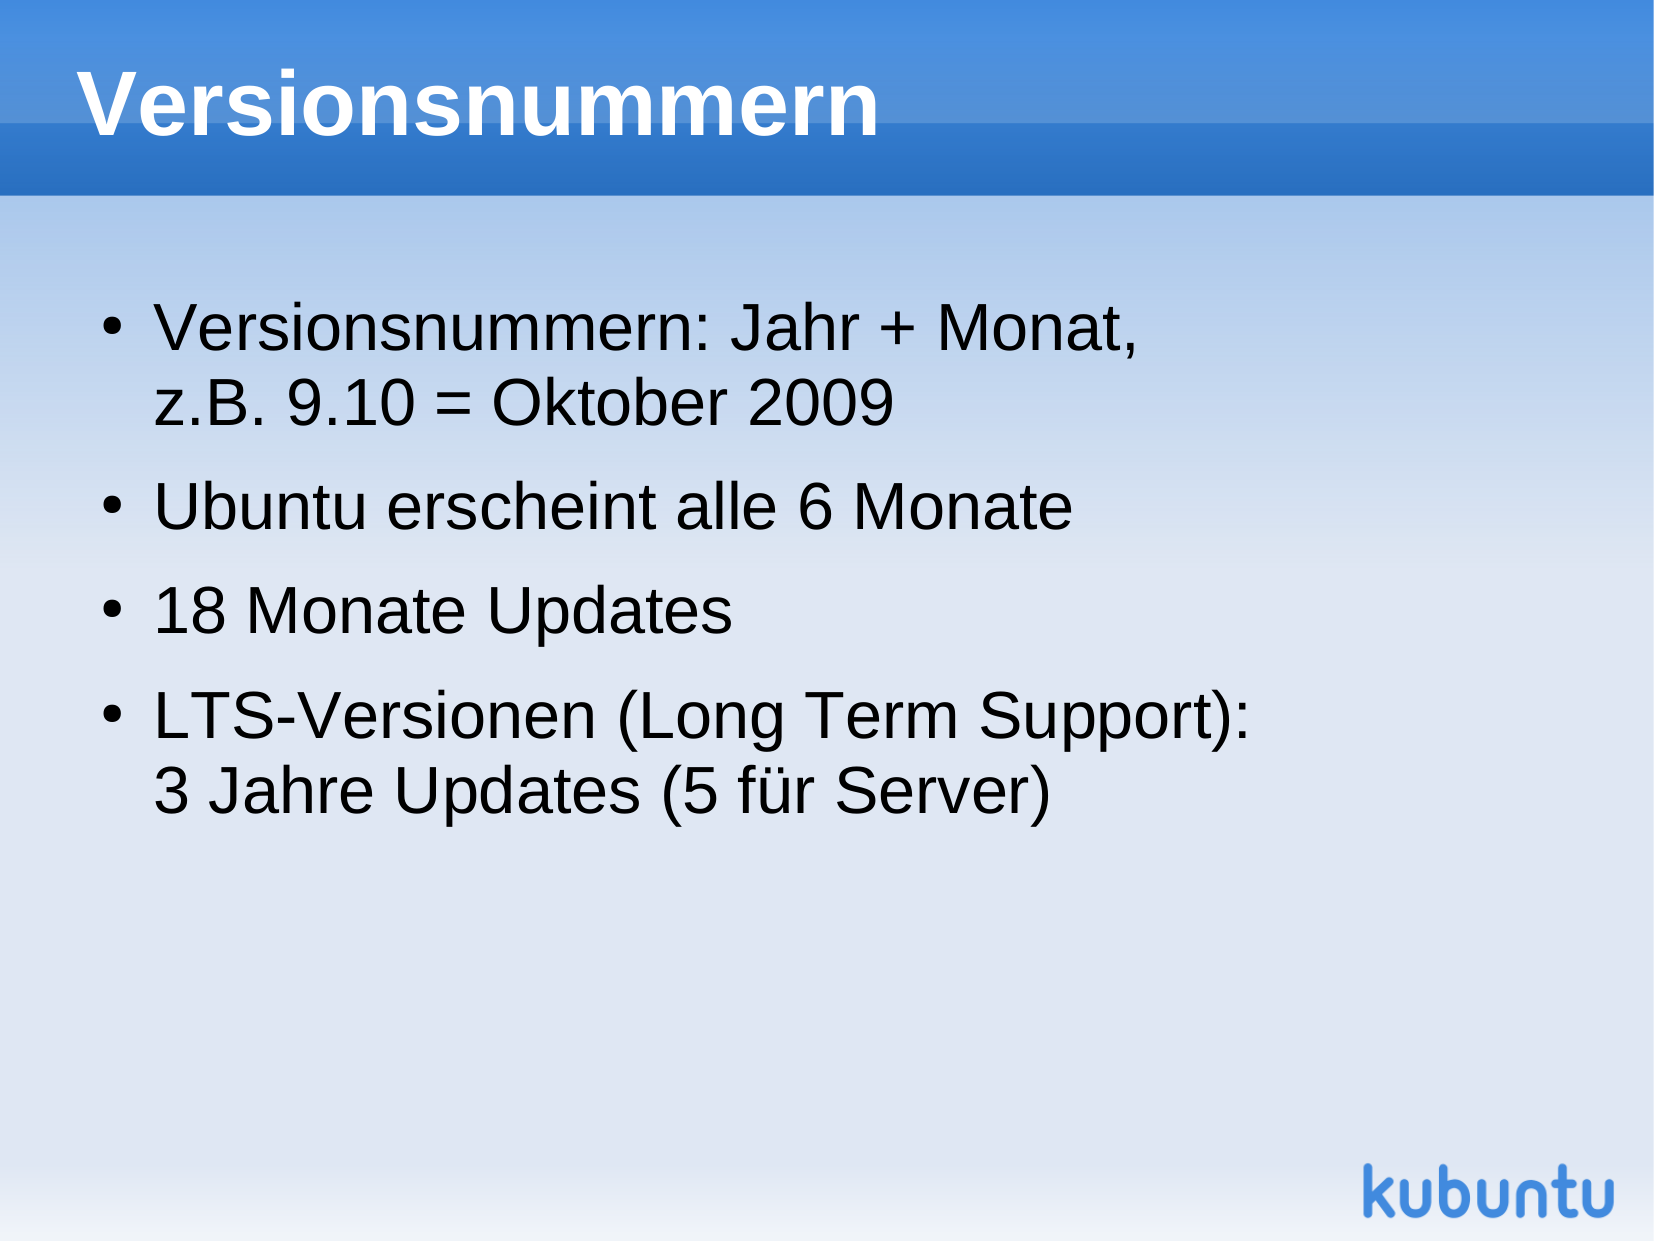

# Versionsnummern
Versionsnummern: Jahr + Monat,
z.B. 9.10 = Oktober 2009
Ubuntu erscheint alle 6 Monate
18 Monate Updates
LTS-Versionen (Long Term Support):
3 Jahre Updates (5 für Server)